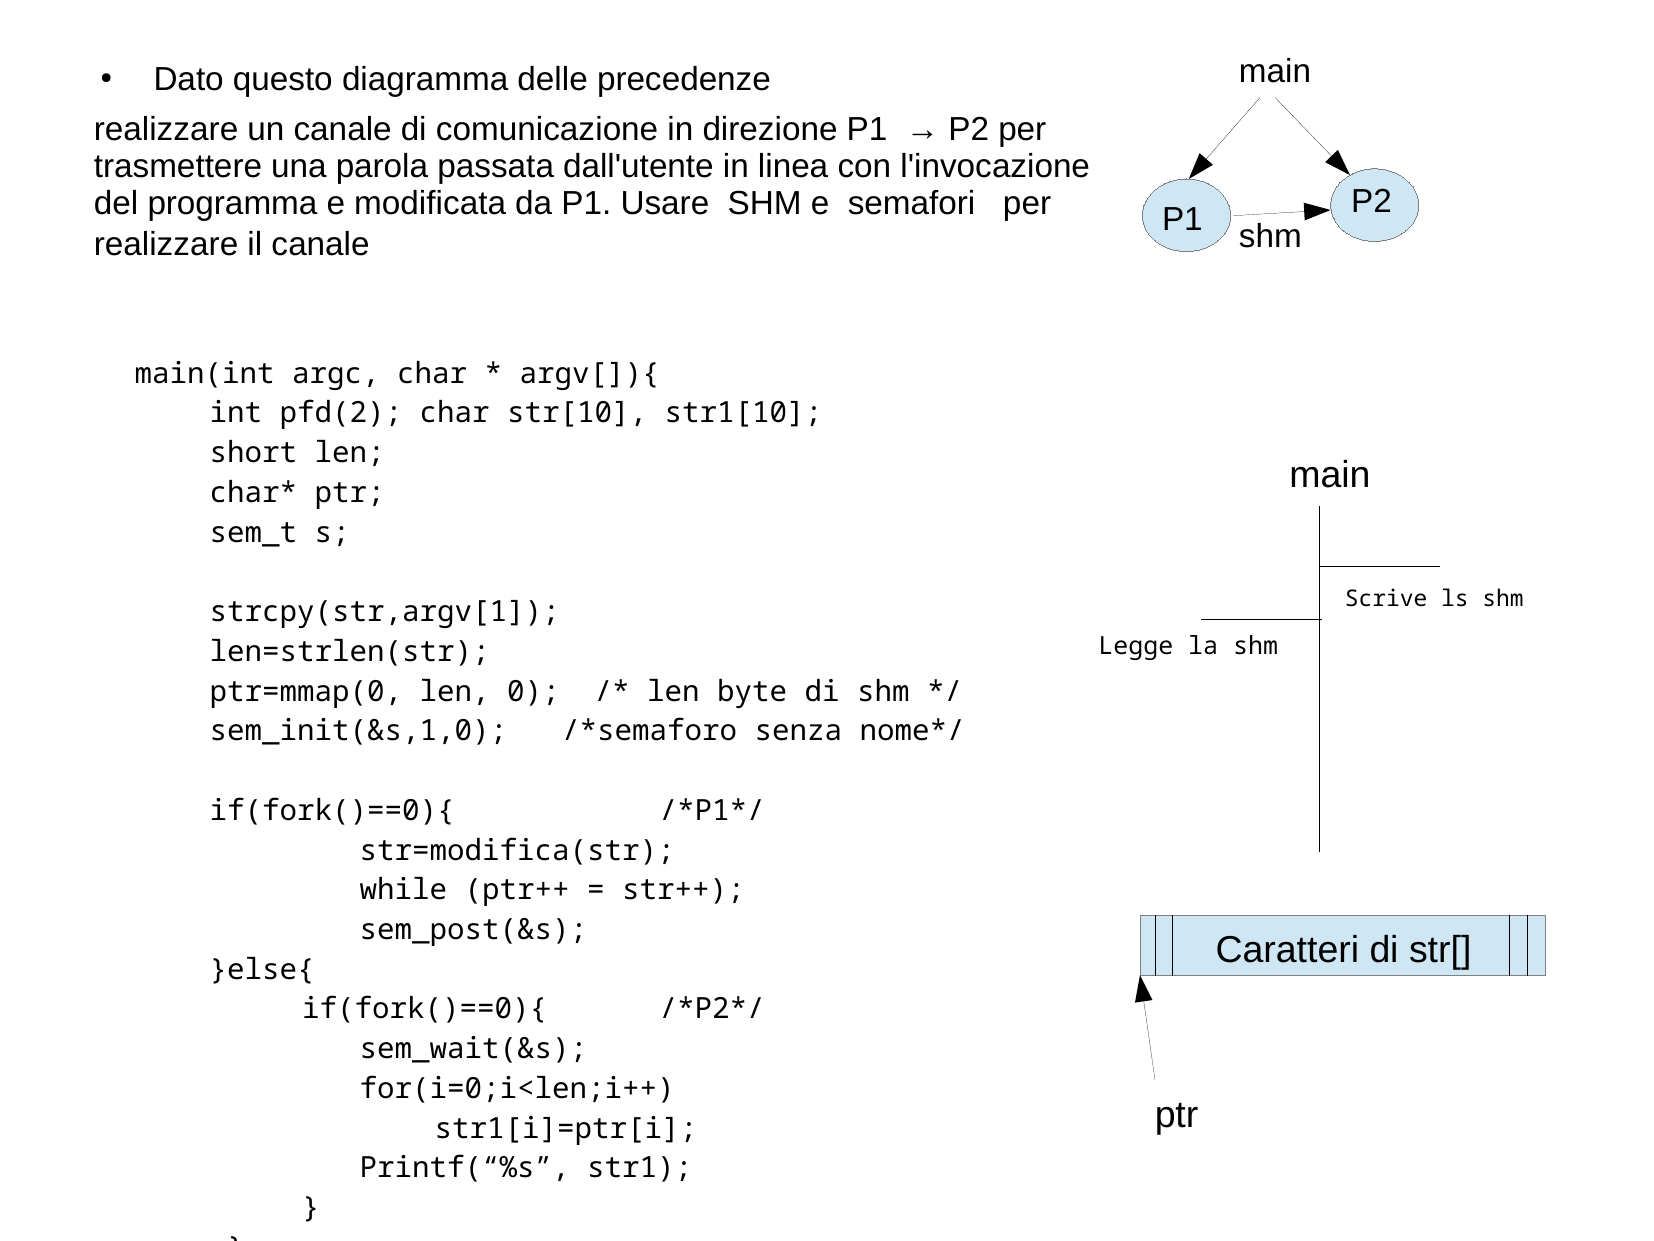

main
# Dato questo diagramma delle precedenze
realizzare un canale di comunicazione in direzione P1 → P2 per trasmettere una parola passata dall'utente in linea con l'invocazione del programma e modificata da P1. Usare SHM e semafori per realizzare il canale
P2
P1
shm
main(int argc, char * argv[]){
	int pfd(2); char str[10], str1[10];
	short len;
	char* ptr;
	sem_t s;
	strcpy(str,argv[1]);
	len=strlen(str);
	ptr=mmap(0, len, 0); /* len byte di shm */
	sem_init(&s,1,0);	 /*semaforo senza nome*/
	if(fork()==0){			/*P1*/
			str=modifica(str);
			while (ptr++ = str++);
			sem_post(&s);
	}else{
		 if(fork()==0){		/*P2*/
			sem_wait(&s);
			for(i=0;i<len;i++)
				str1[i]=ptr[i];
			Printf(“%s”, str1);
		 }
	 }
}
main
Scrive ls shm
Legge la shm
Caratteri di str[]
ptr